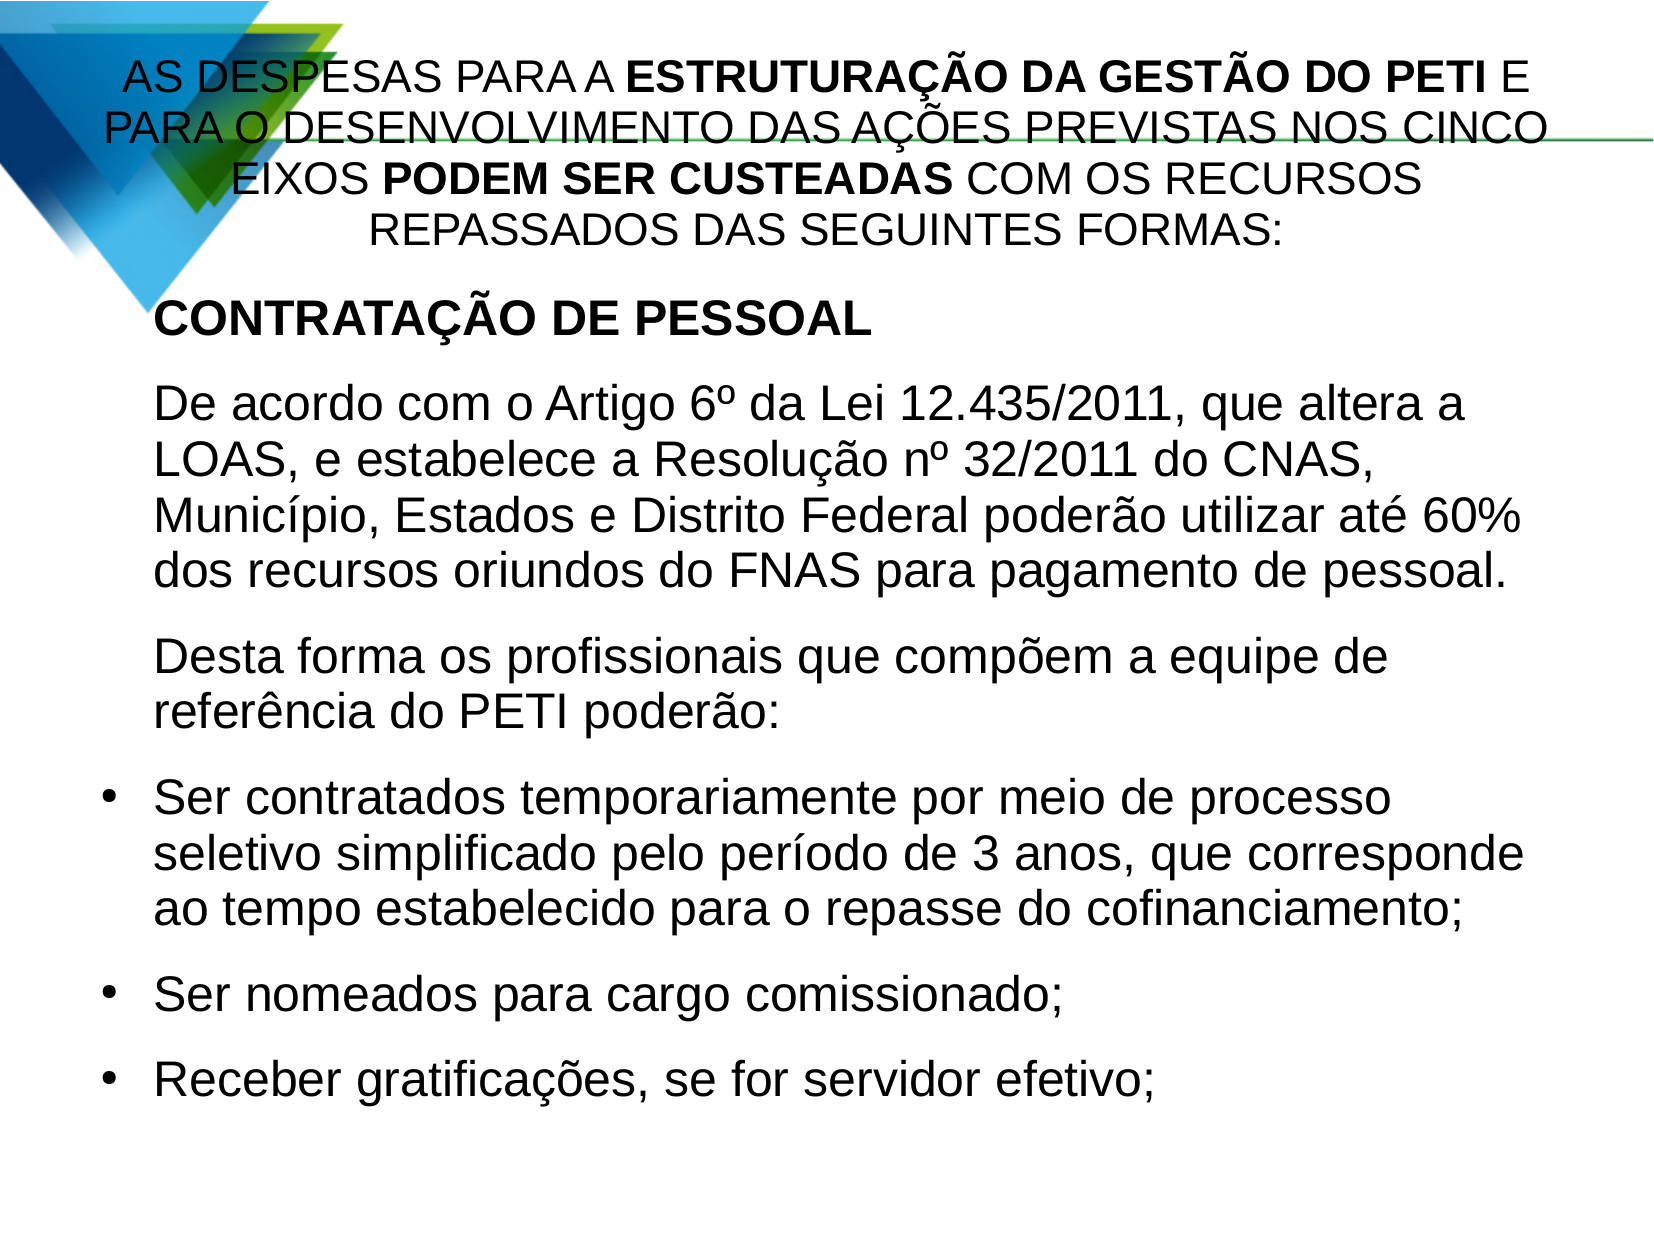

# AS DESPESAS PARA A ESTRUTURAÇÃO DA GESTÃO DO PETI E PARA O DESENVOLVIMENTO DAS AÇÕES PREVISTAS NOS CINCO EIXOS PODEM SER CUSTEADAS COM OS RECURSOS REPASSADOS DAS SEGUINTES FORMAS:
CONTRATAÇÃO DE PESSOAL
De acordo com o Artigo 6º da Lei 12.435/2011, que altera a LOAS, e estabelece a Resolução nº 32/2011 do CNAS, Município, Estados e Distrito Federal poderão utilizar até 60% dos recursos oriundos do FNAS para pagamento de pessoal.
Desta forma os profissionais que compõem a equipe de referência do PETI poderão:
Ser contratados temporariamente por meio de processo seletivo simplificado pelo período de 3 anos, que corresponde ao tempo estabelecido para o repasse do cofinanciamento;
Ser nomeados para cargo comissionado;
Receber gratificações, se for servidor efetivo;